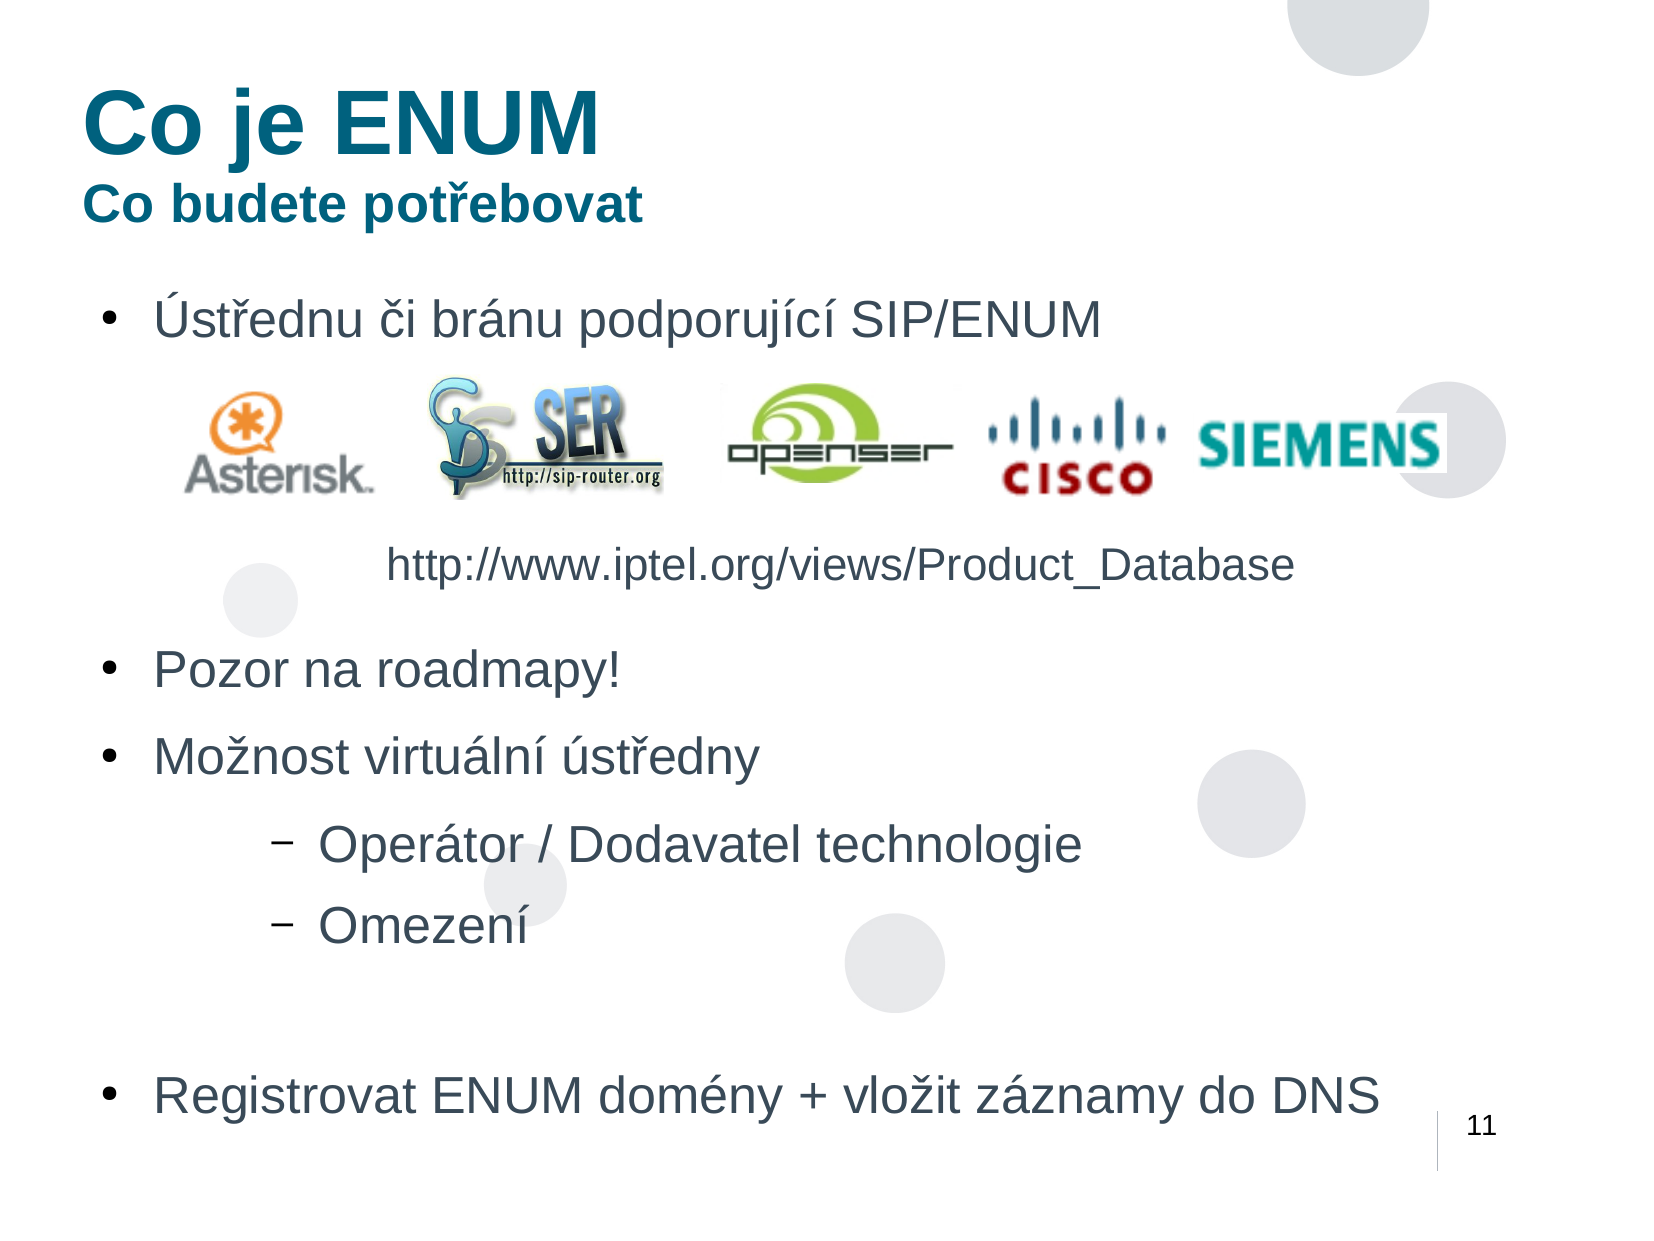

# Co je ENUM Co budete potřebovat
Ústřednu či bránu podporující SIP/ENUM
Pozor na roadmapy!
Možnost virtuální ústředny
Operátor / Dodavatel technologie
Omezení
Registrovat ENUM domény + vložit záznamy do DNS
http://www.iptel.org/views/Product_Database